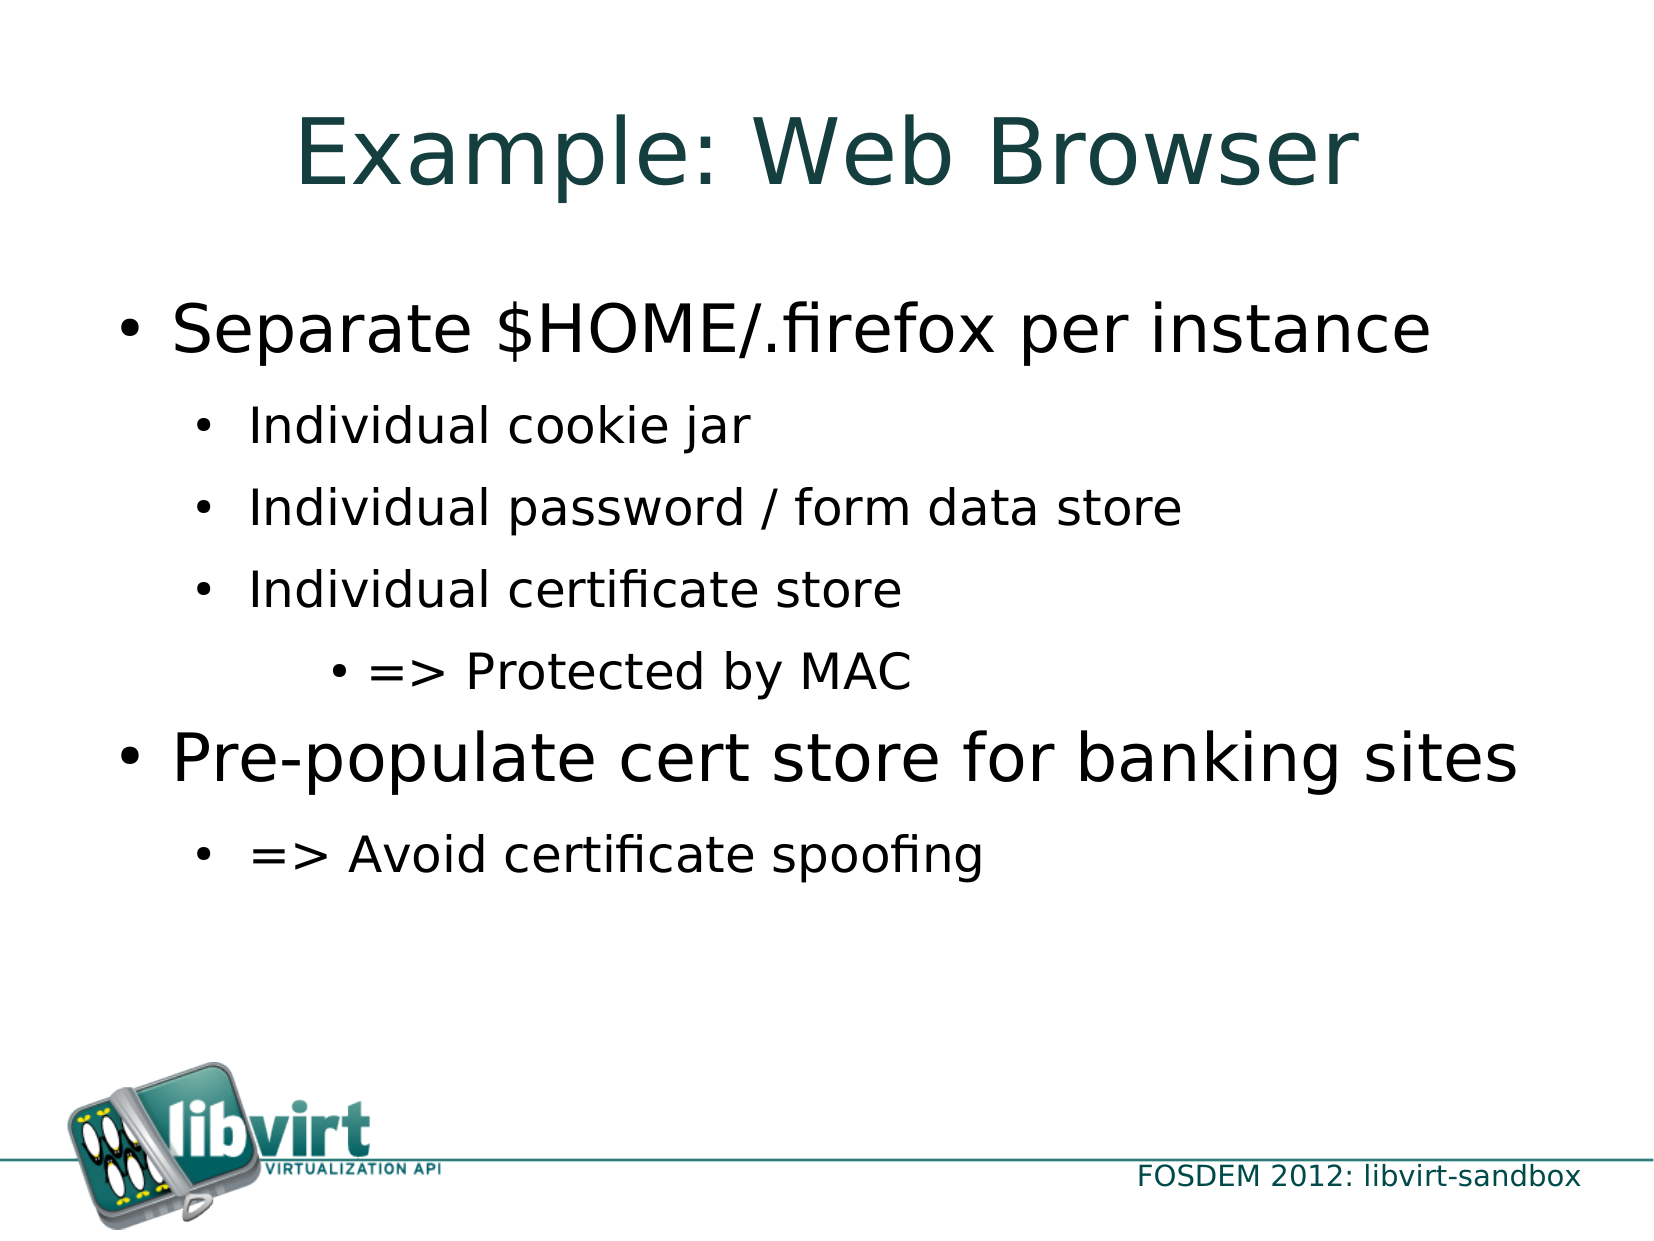

# Example: Web Browser
Separate $HOME/.firefox per instance
Individual cookie jar
Individual password / form data store
Individual certificate store
=> Protected by MAC
Pre-populate cert store for banking sites
=> Avoid certificate spoofing
FOSDEM 2012: libvirt-sandbox